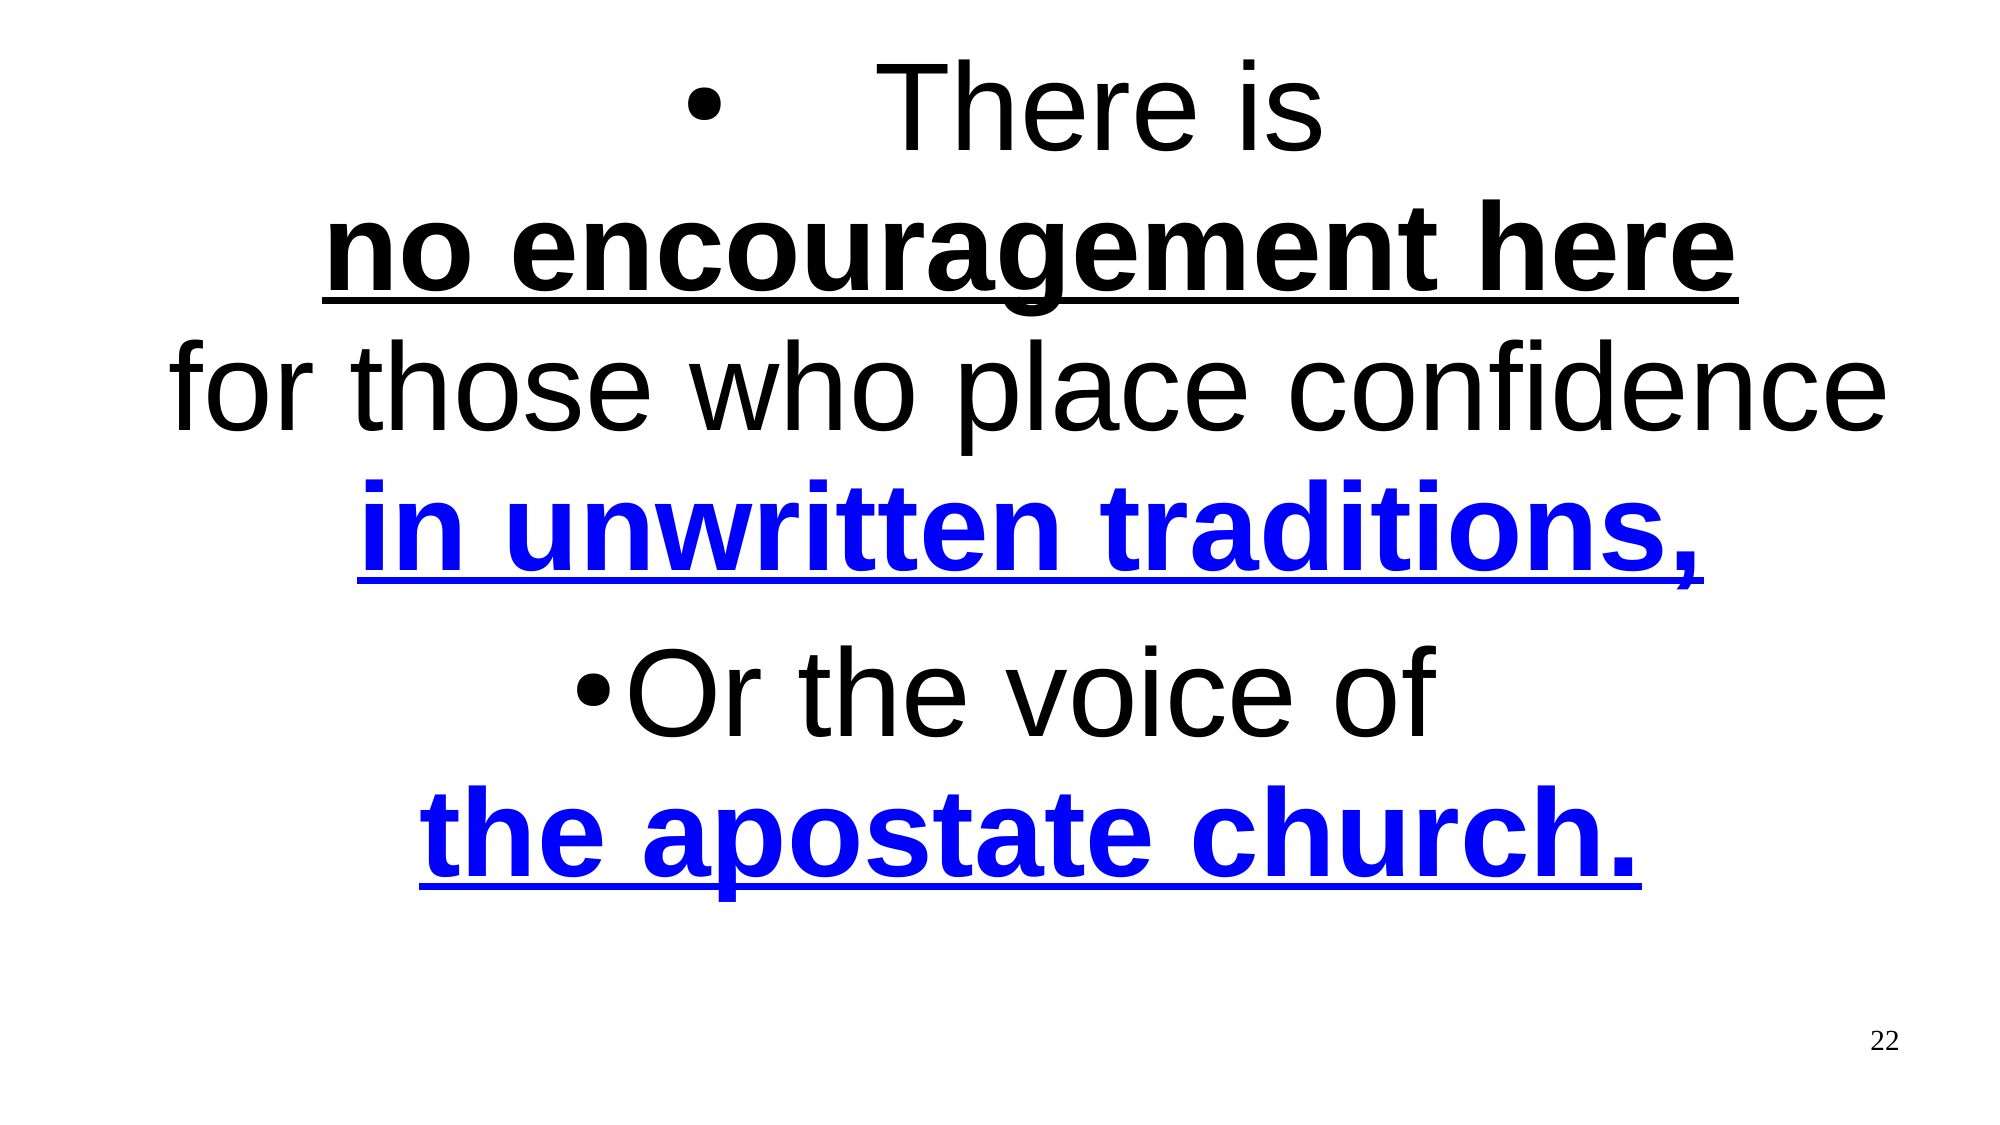

# There is no encouragement here for those who place confidence in unwritten traditions,
Or the voice of
the apostate church.
22